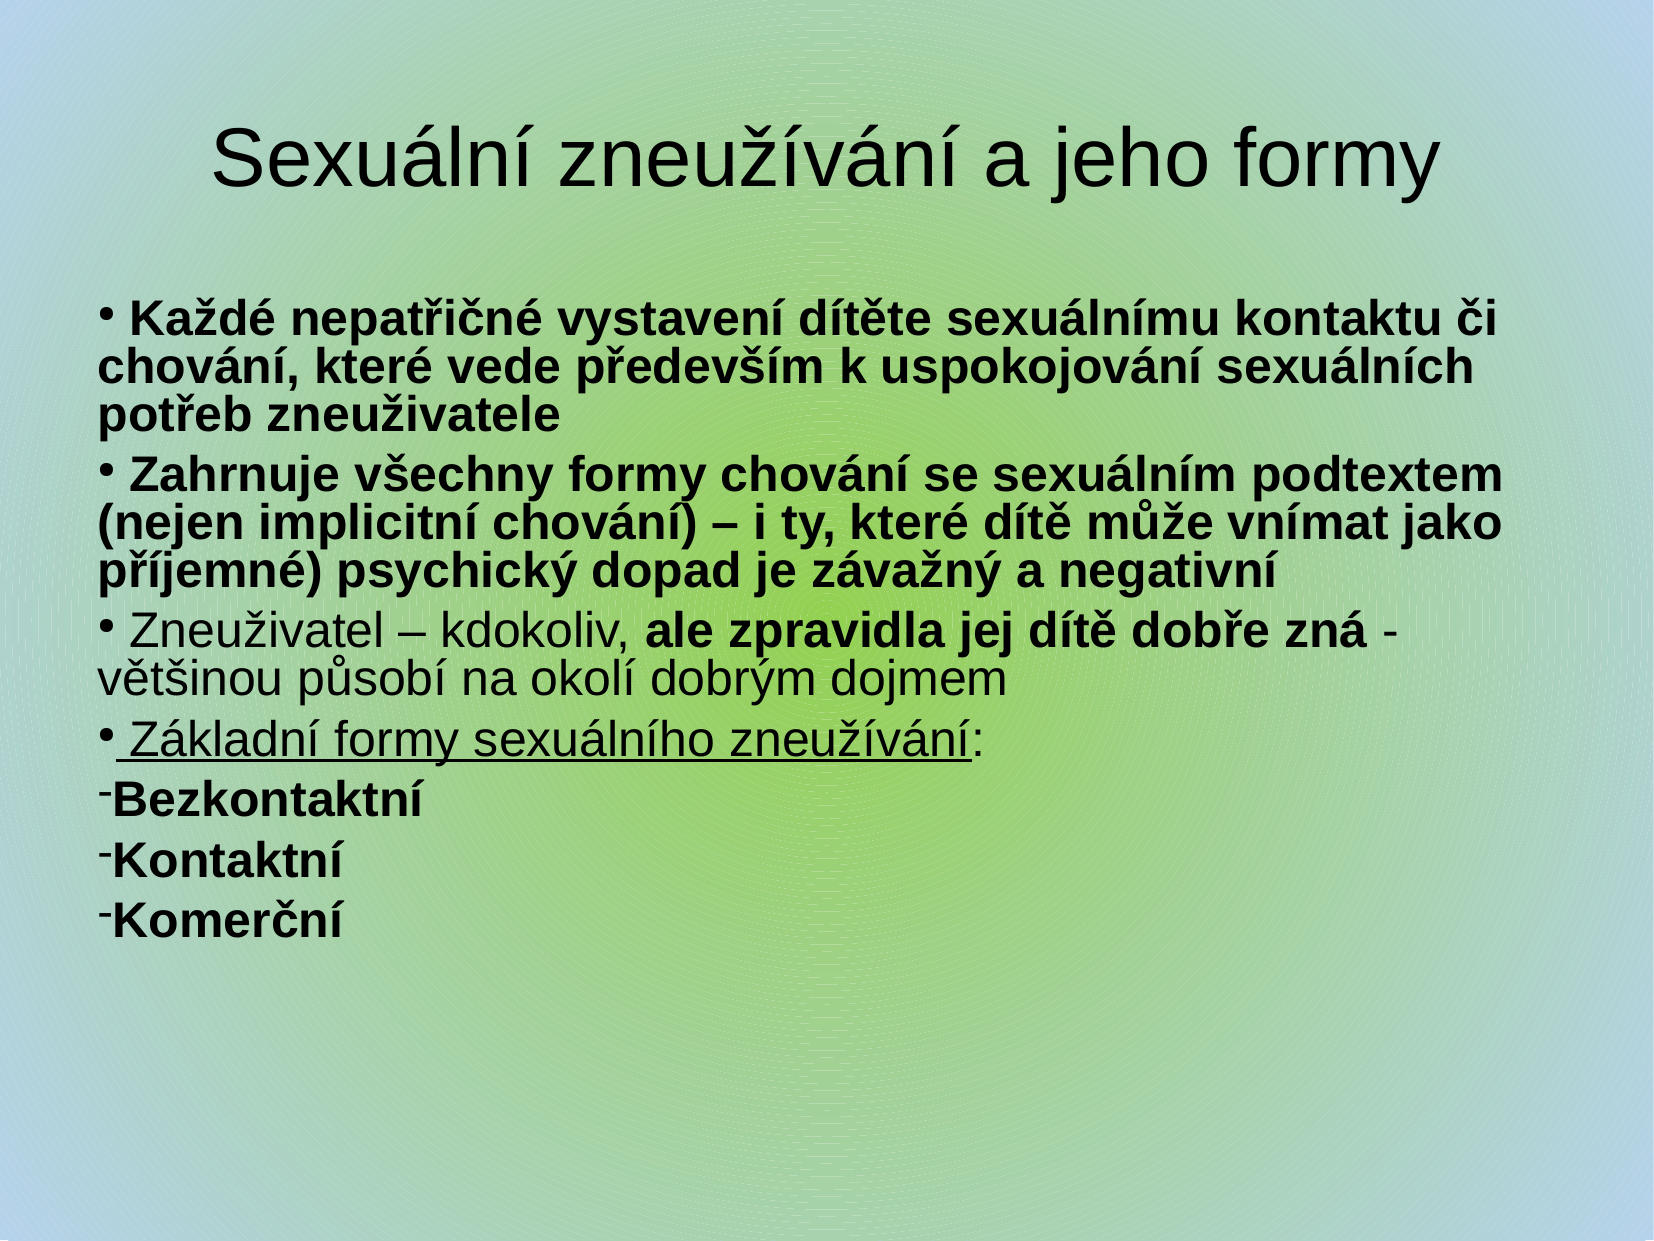

# Sexuální zneužívání a jeho formy
 Každé nepatřičné vystavení dítěte sexuálnímu kontaktu či chování, které vede především k uspokojování sexuálních potřeb zneuživatele
 Zahrnuje všechny formy chování se sexuálním podtextem (nejen implicitní chování) – i ty, které dítě může vnímat jako příjemné) psychický dopad je závažný a negativní
 Zneuživatel – kdokoliv, ale zpravidla jej dítě dobře zná - většinou působí na okolí dobrým dojmem
 Základní formy sexuálního zneužívání:
Bezkontaktní
Kontaktní
Komerční